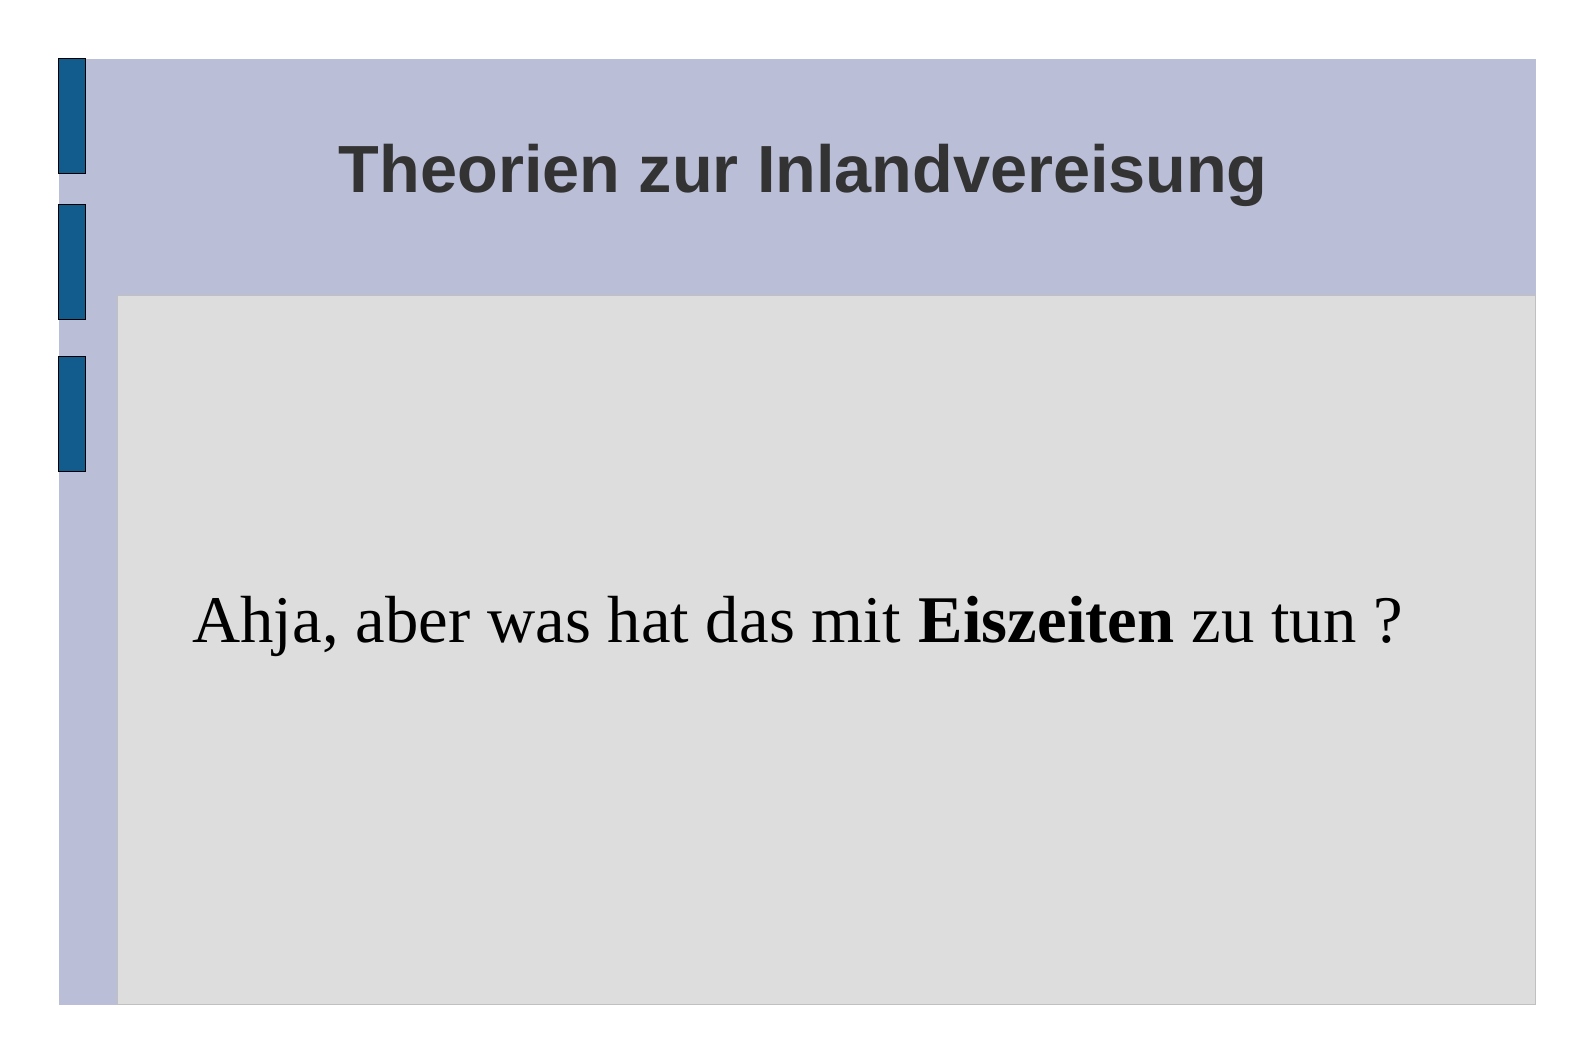

# Theorien zur Inlandvereisung
Ahja, aber was hat das mit Eiszeiten zu tun ?